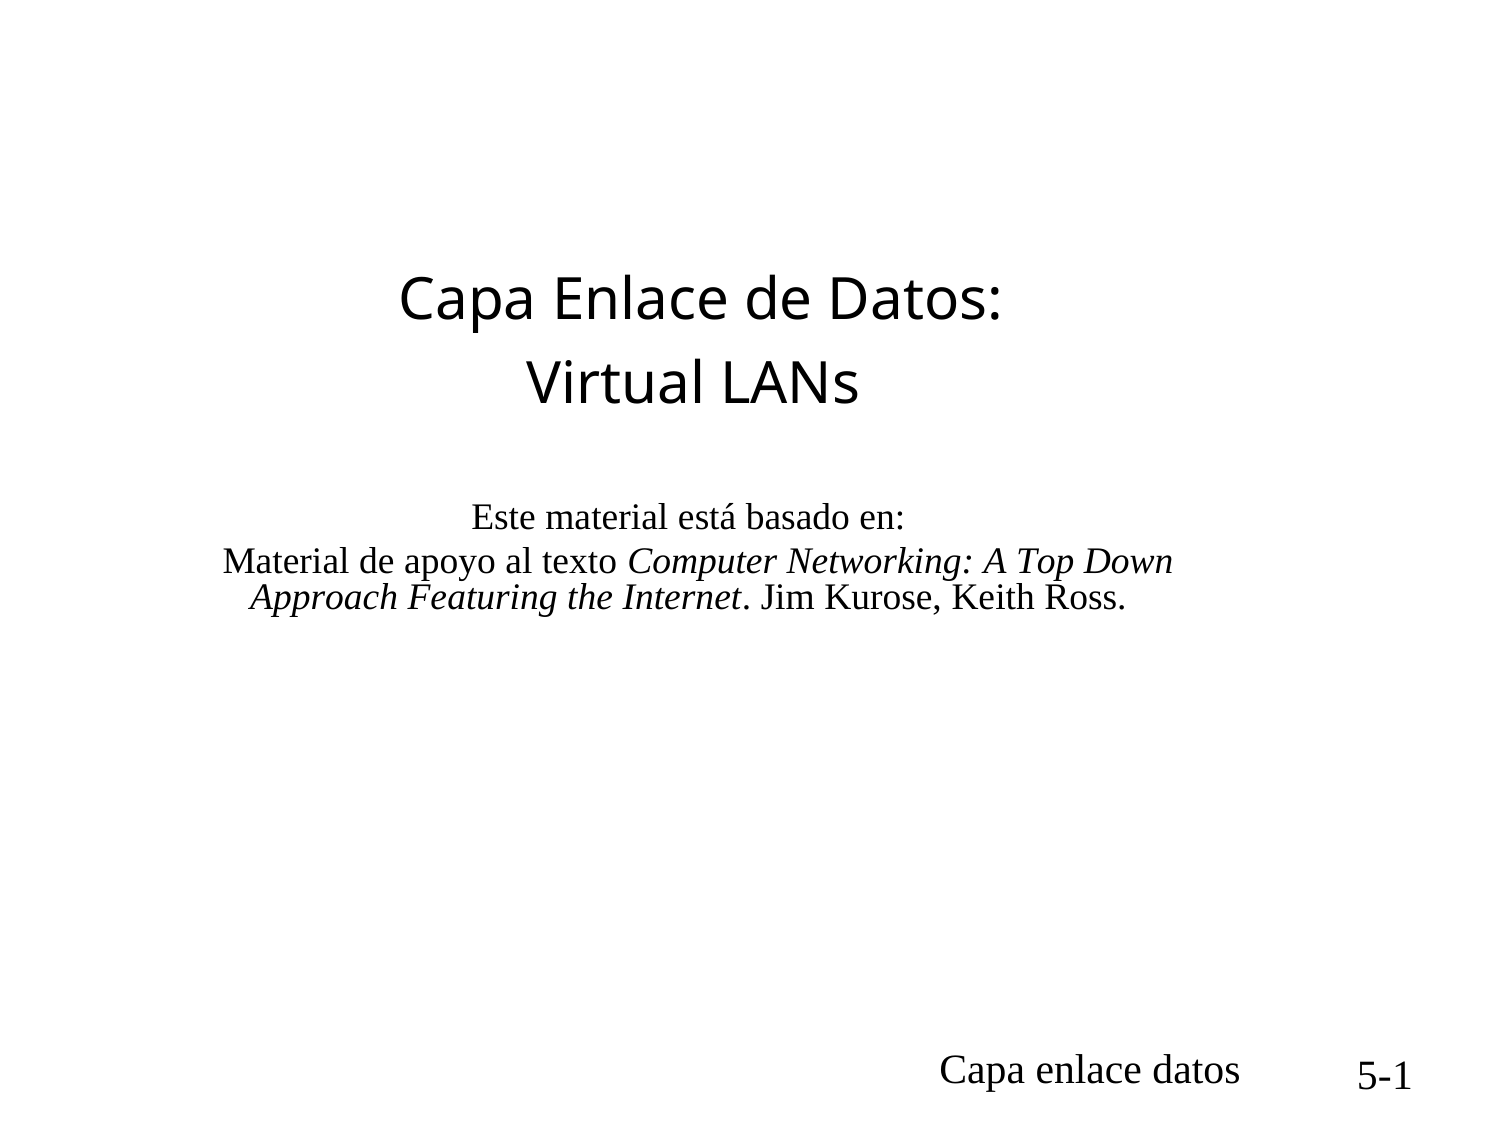

# Capa Enlace de Datos:
Virtual LANs
Este material está basado en:
 Material de apoyo al texto Computer Networking: A Top Down Approach Featuring the Internet. Jim Kurose, Keith Ross.
1